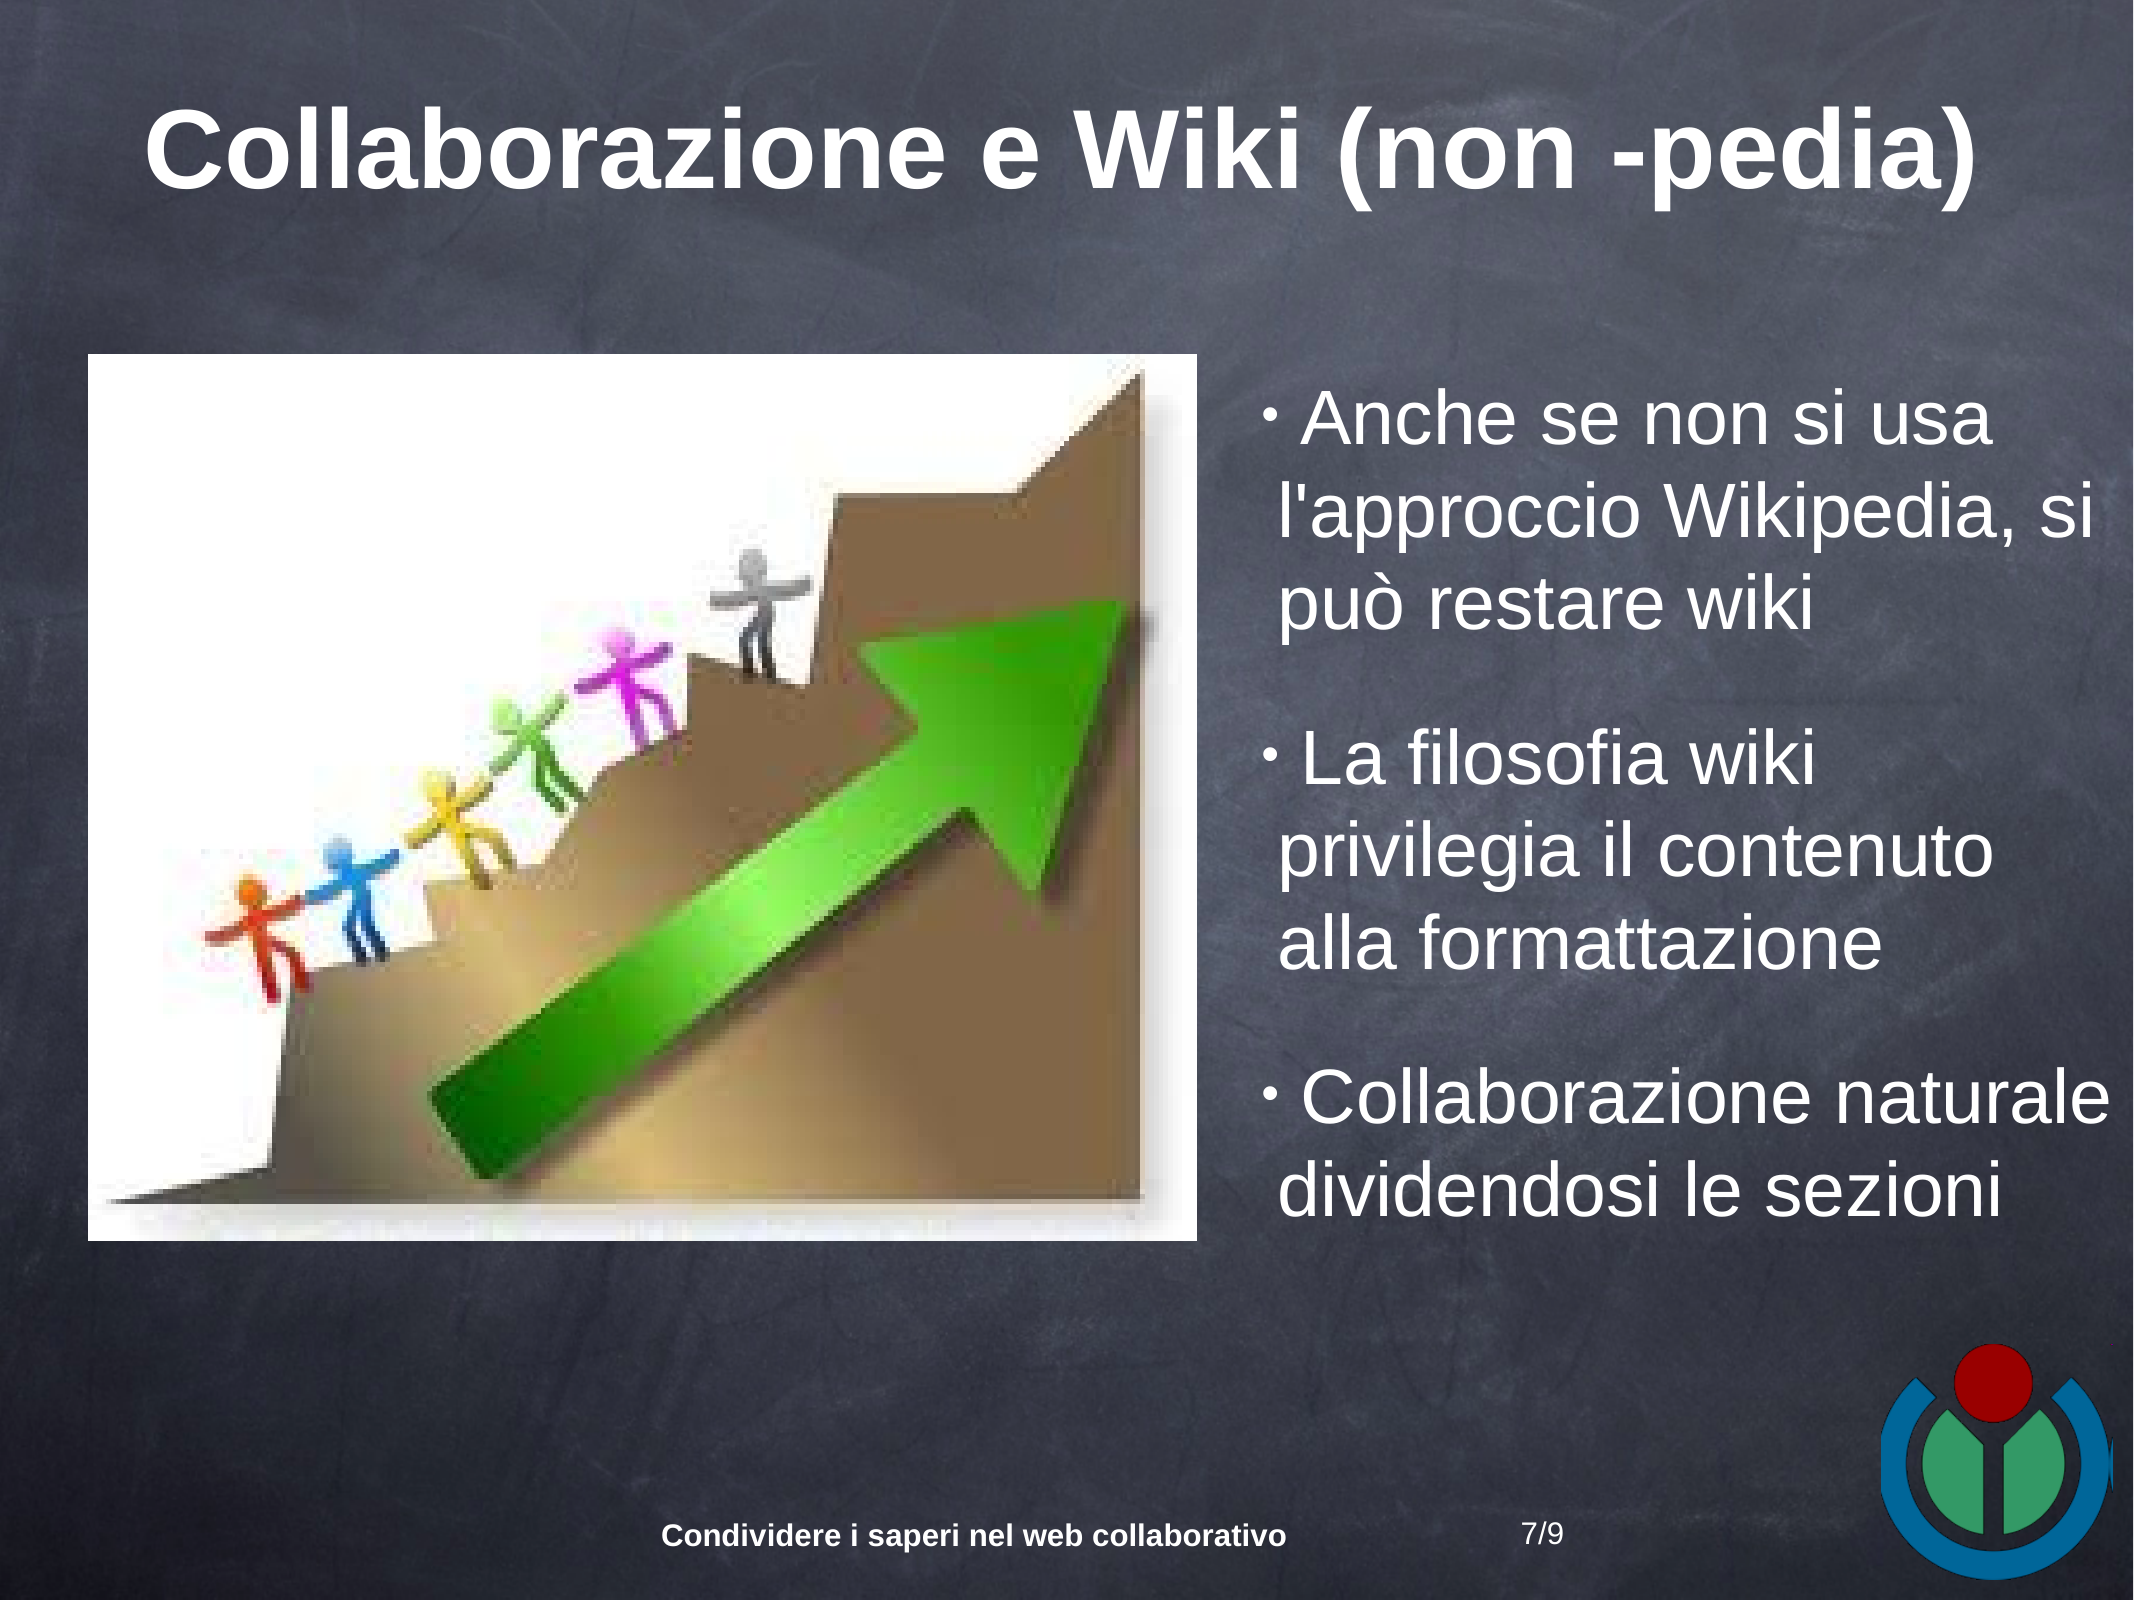

Collaborazione e Wiki (non -pedia)
# Anche se non si usa l'approccio Wikipedia, si può restare wiki
 La filosofia wiki privilegia il contenuto alla formattazione
 Collaborazione naturale dividendosi le sezioni